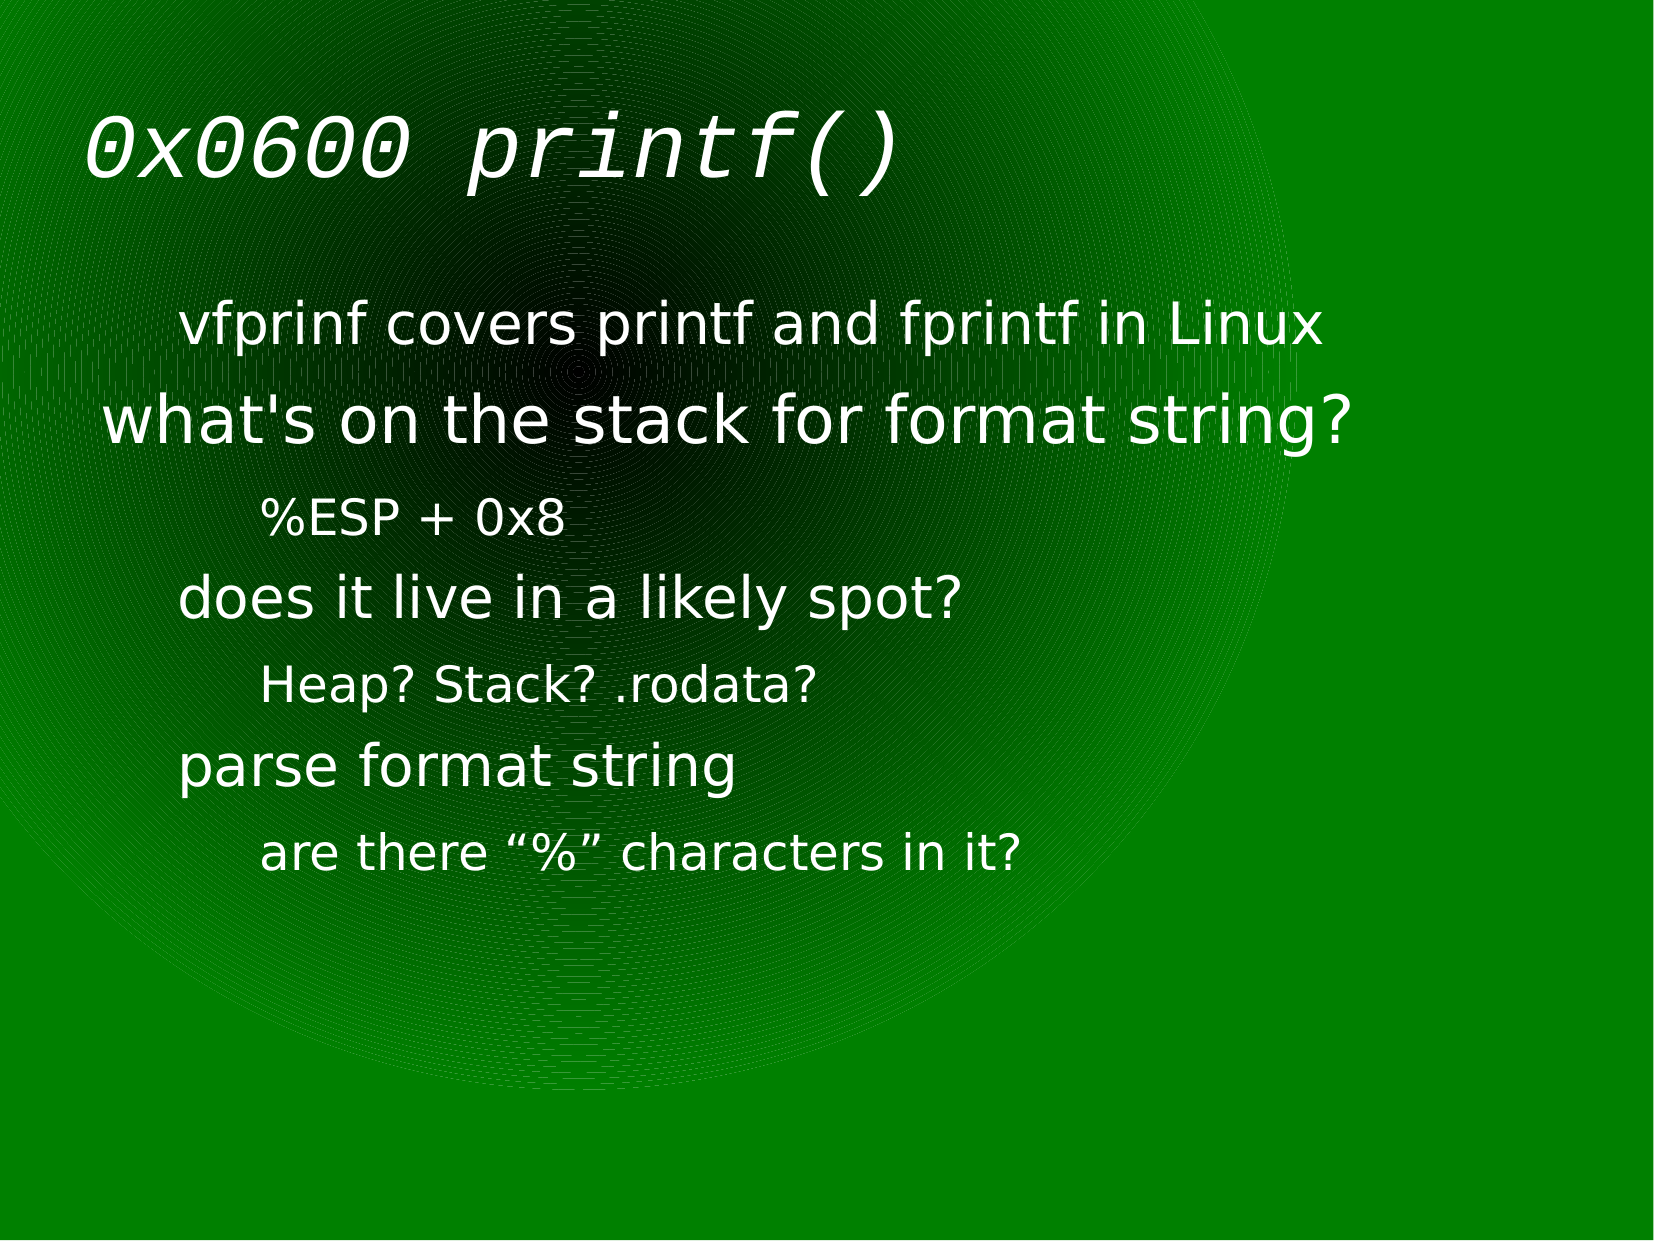

# 0x0600 printf()
vfprinf covers printf and fprintf in Linux
what's on the stack for format string?
%ESP + 0x8
does it live in a likely spot?
Heap? Stack? .rodata?
parse format string
are there “%” characters in it?